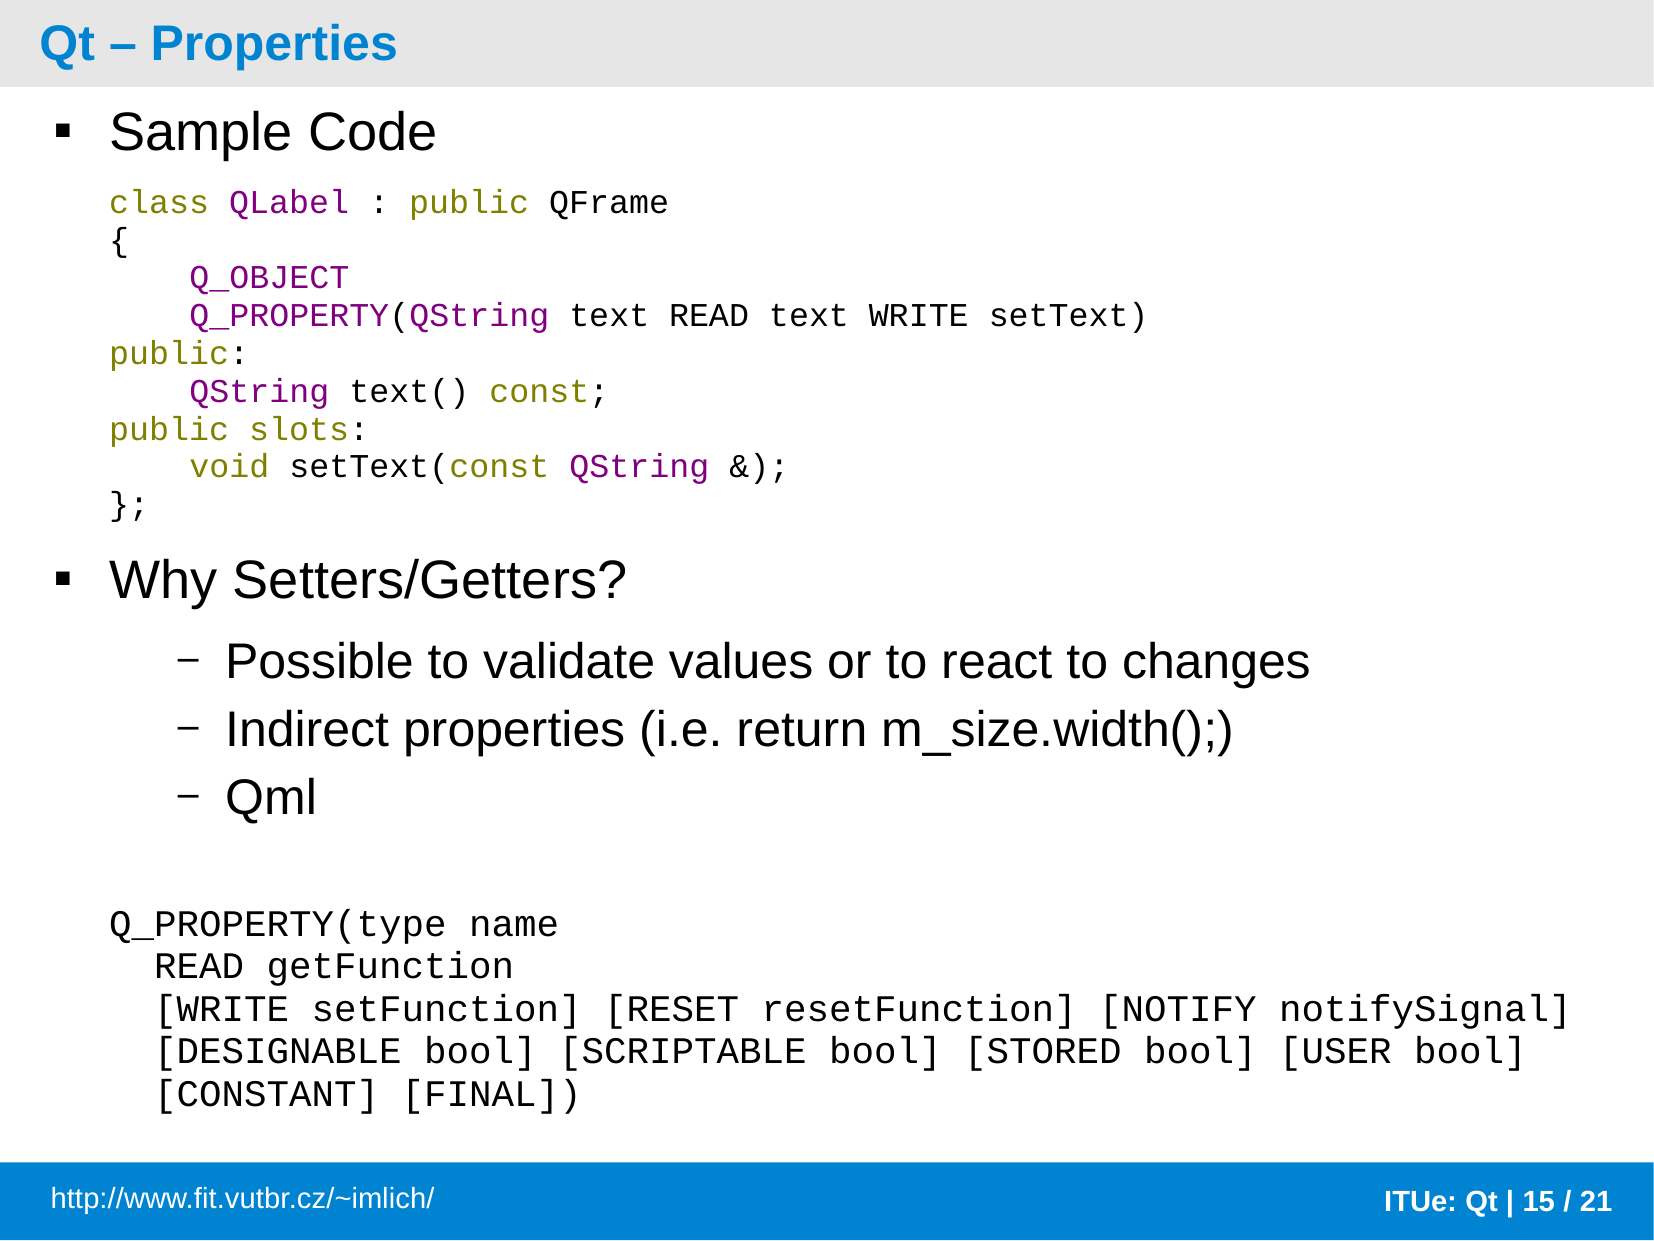

# Qt – Properties
Sample Code
class QLabel : public QFrame
{
 Q_OBJECT
 Q_PROPERTY(QString text READ text WRITE setText)
public:
 QString text() const;
public slots:
 void setText(const QString &);
};
Why Setters/Getters?
Possible to validate values or to react to changes
Indirect properties (i.e. return m_size.width();)
Qml
Q_PROPERTY(type name
 READ getFunction
 [WRITE setFunction] [RESET resetFunction] [NOTIFY notifySignal]
 [DESIGNABLE bool] [SCRIPTABLE bool] [STORED bool] [USER bool]
 [CONSTANT] [FINAL])